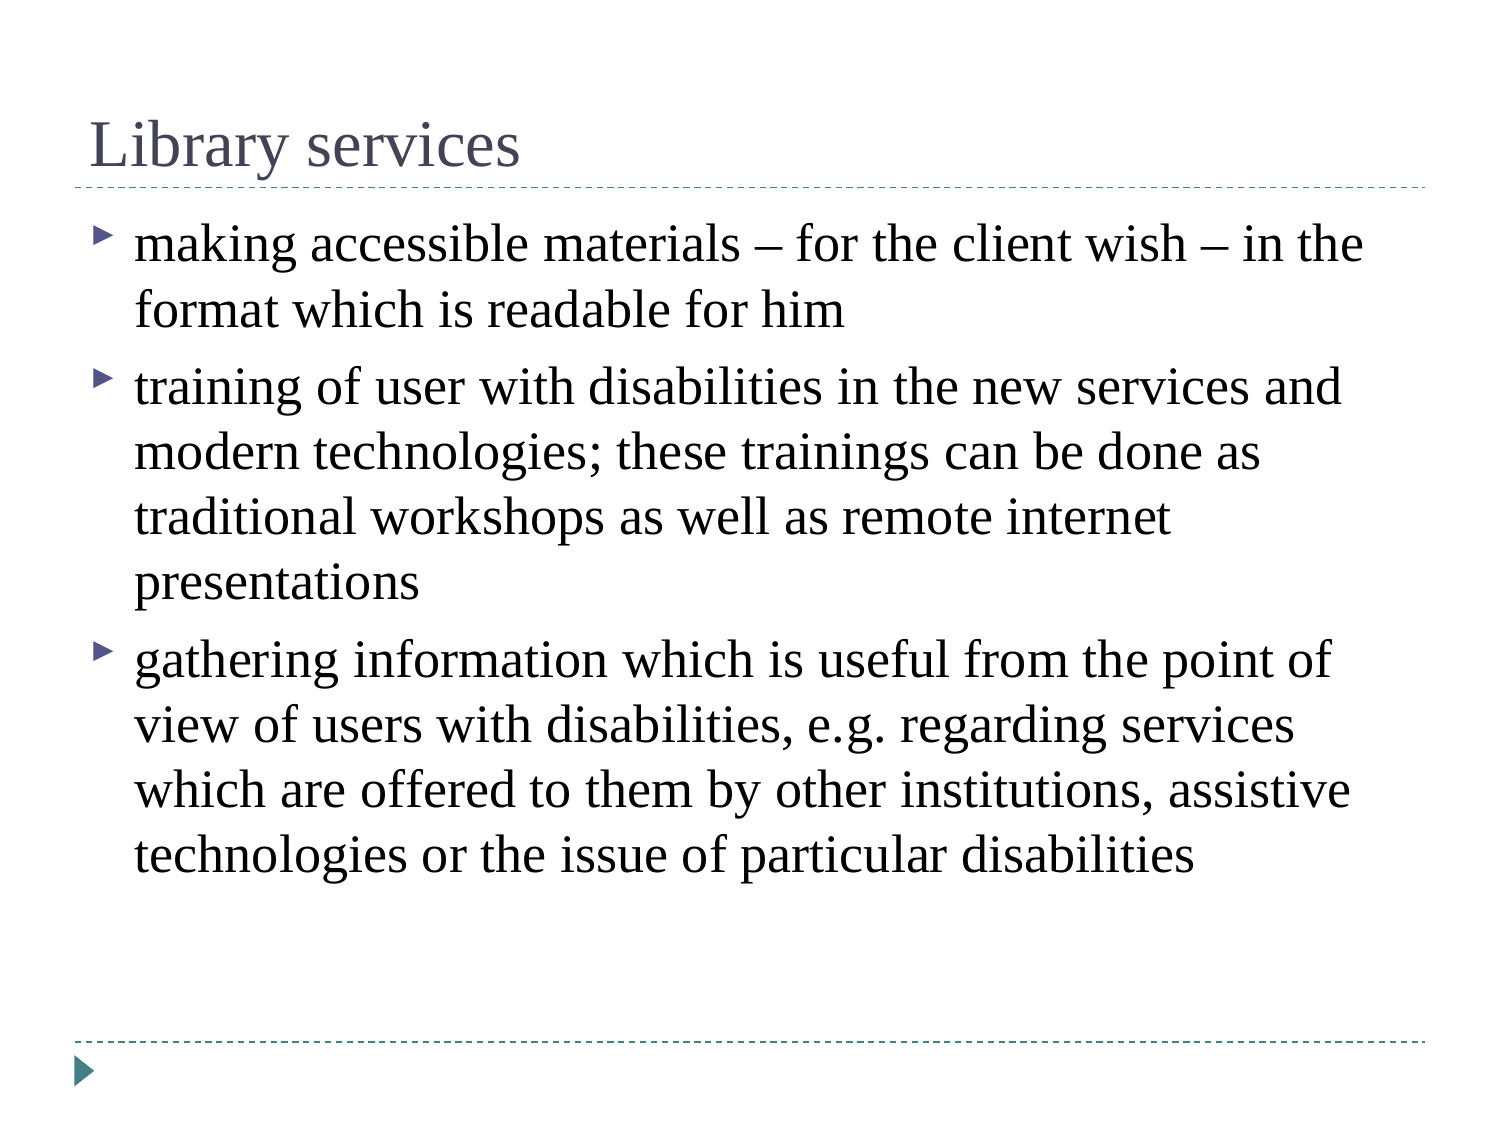

# Library services
making accessible materials – for the client wish – in the format which is readable for him
training of user with disabilities in the new services and modern technologies; these trainings can be done as traditional workshops as well as remote internet presentations
gathering information which is useful from the point of view of users with disabilities, e.g. regarding services which are offered to them by other institutions, assistive technologies or the issue of particular disabilities